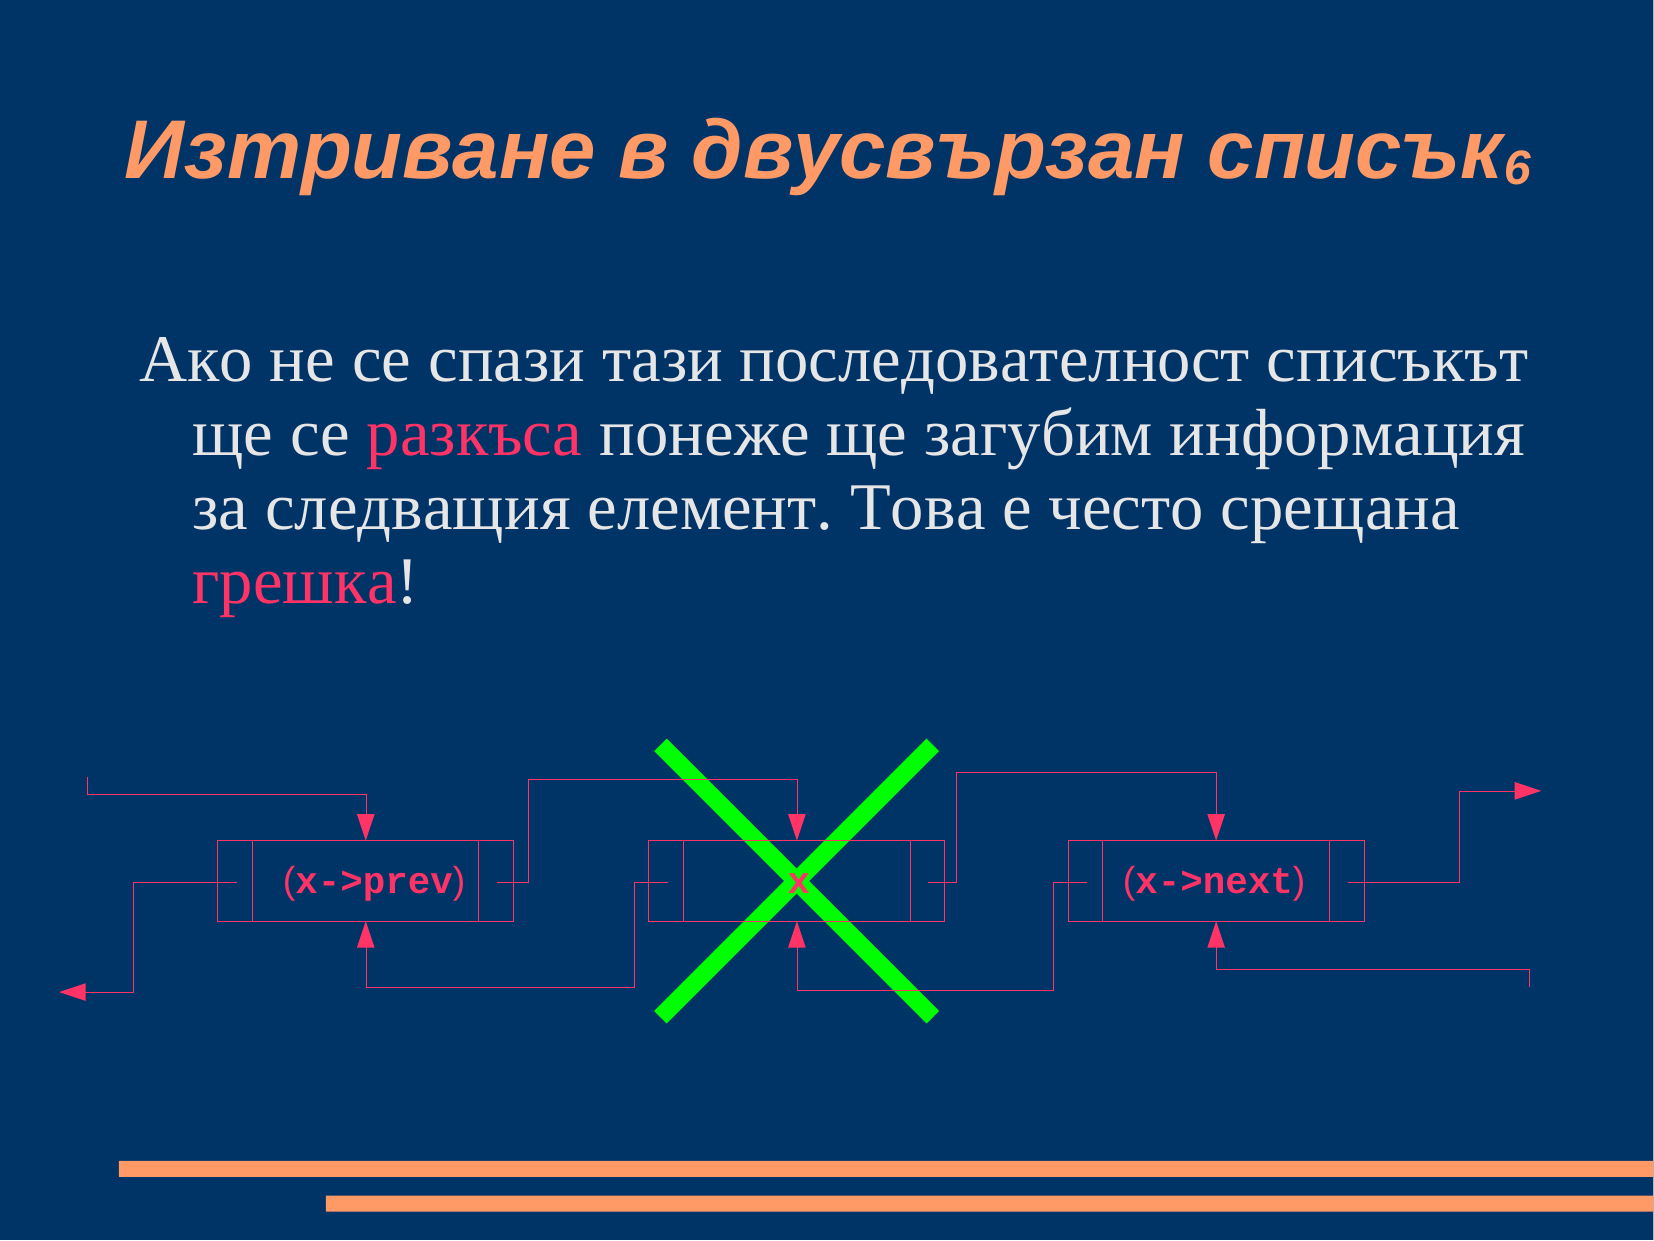

# Изтриване в двусвързан списък6
Ако не се спази тази последователност списъкът ще се разкъса понеже ще загубим информация за следващия елемент. Това е често срещана грешка!
 (x->prev)
 x
 (x->next)